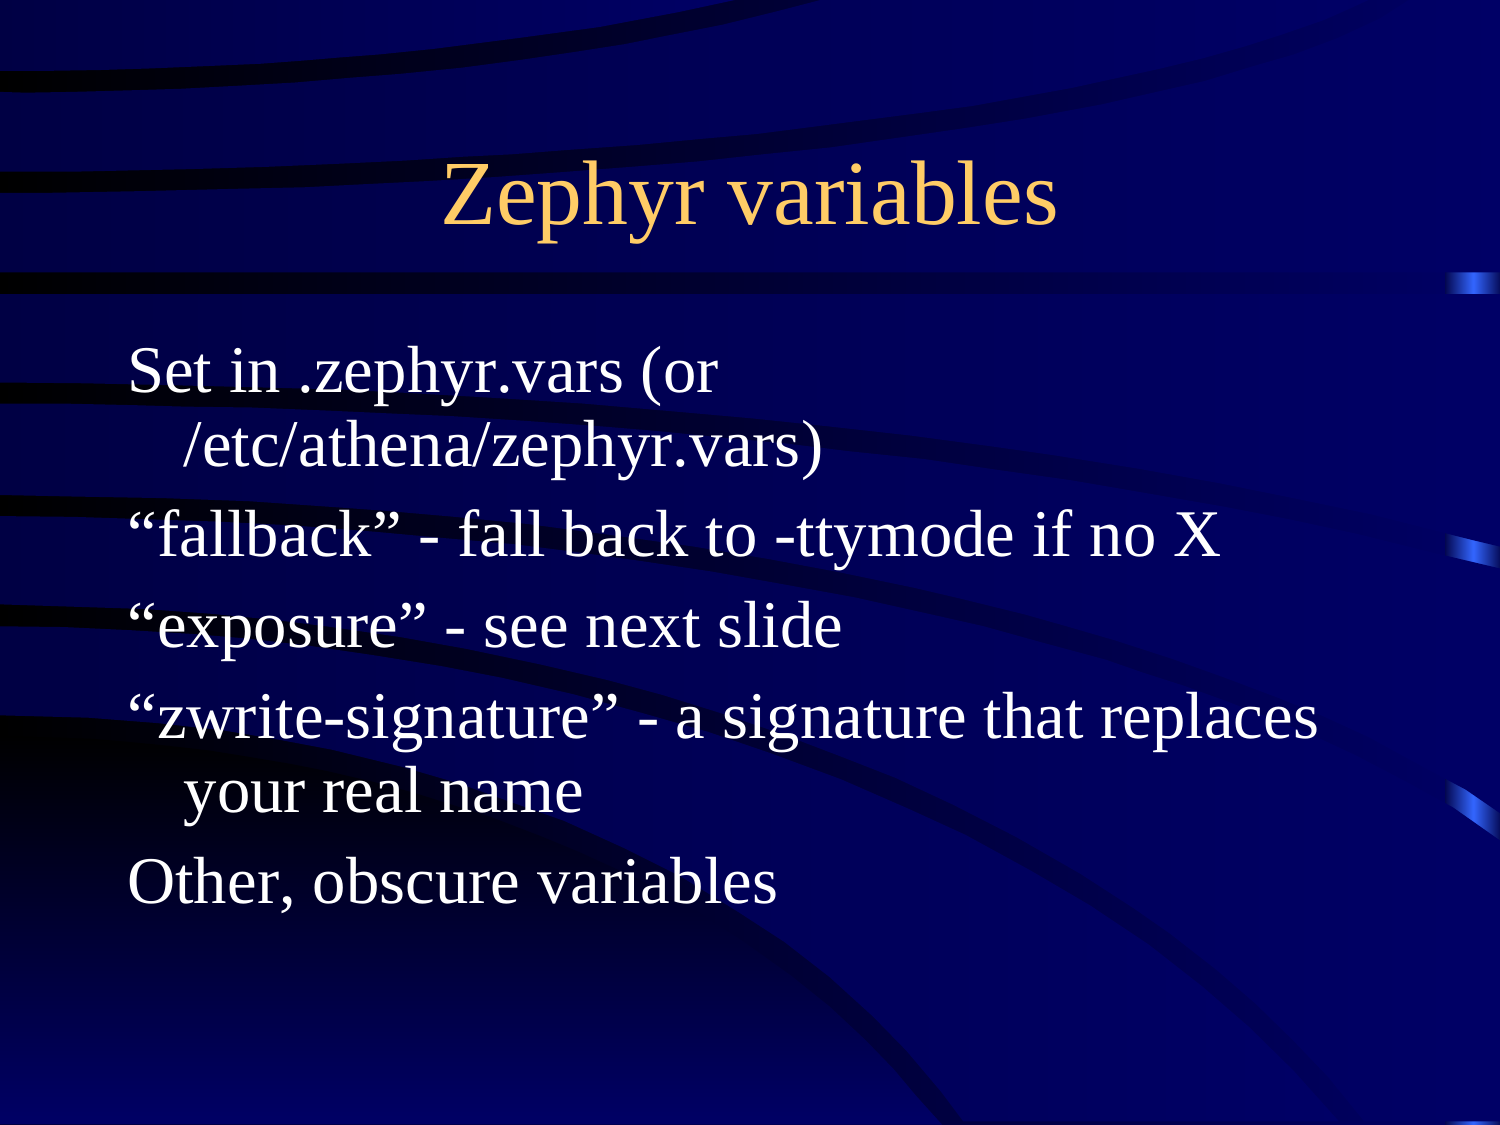

# Zephyr variables
Set in .zephyr.vars (or /etc/athena/zephyr.vars)
“fallback” - fall back to -ttymode if no X
“exposure” - see next slide
“zwrite-signature” - a signature that replaces your real name
Other, obscure variables